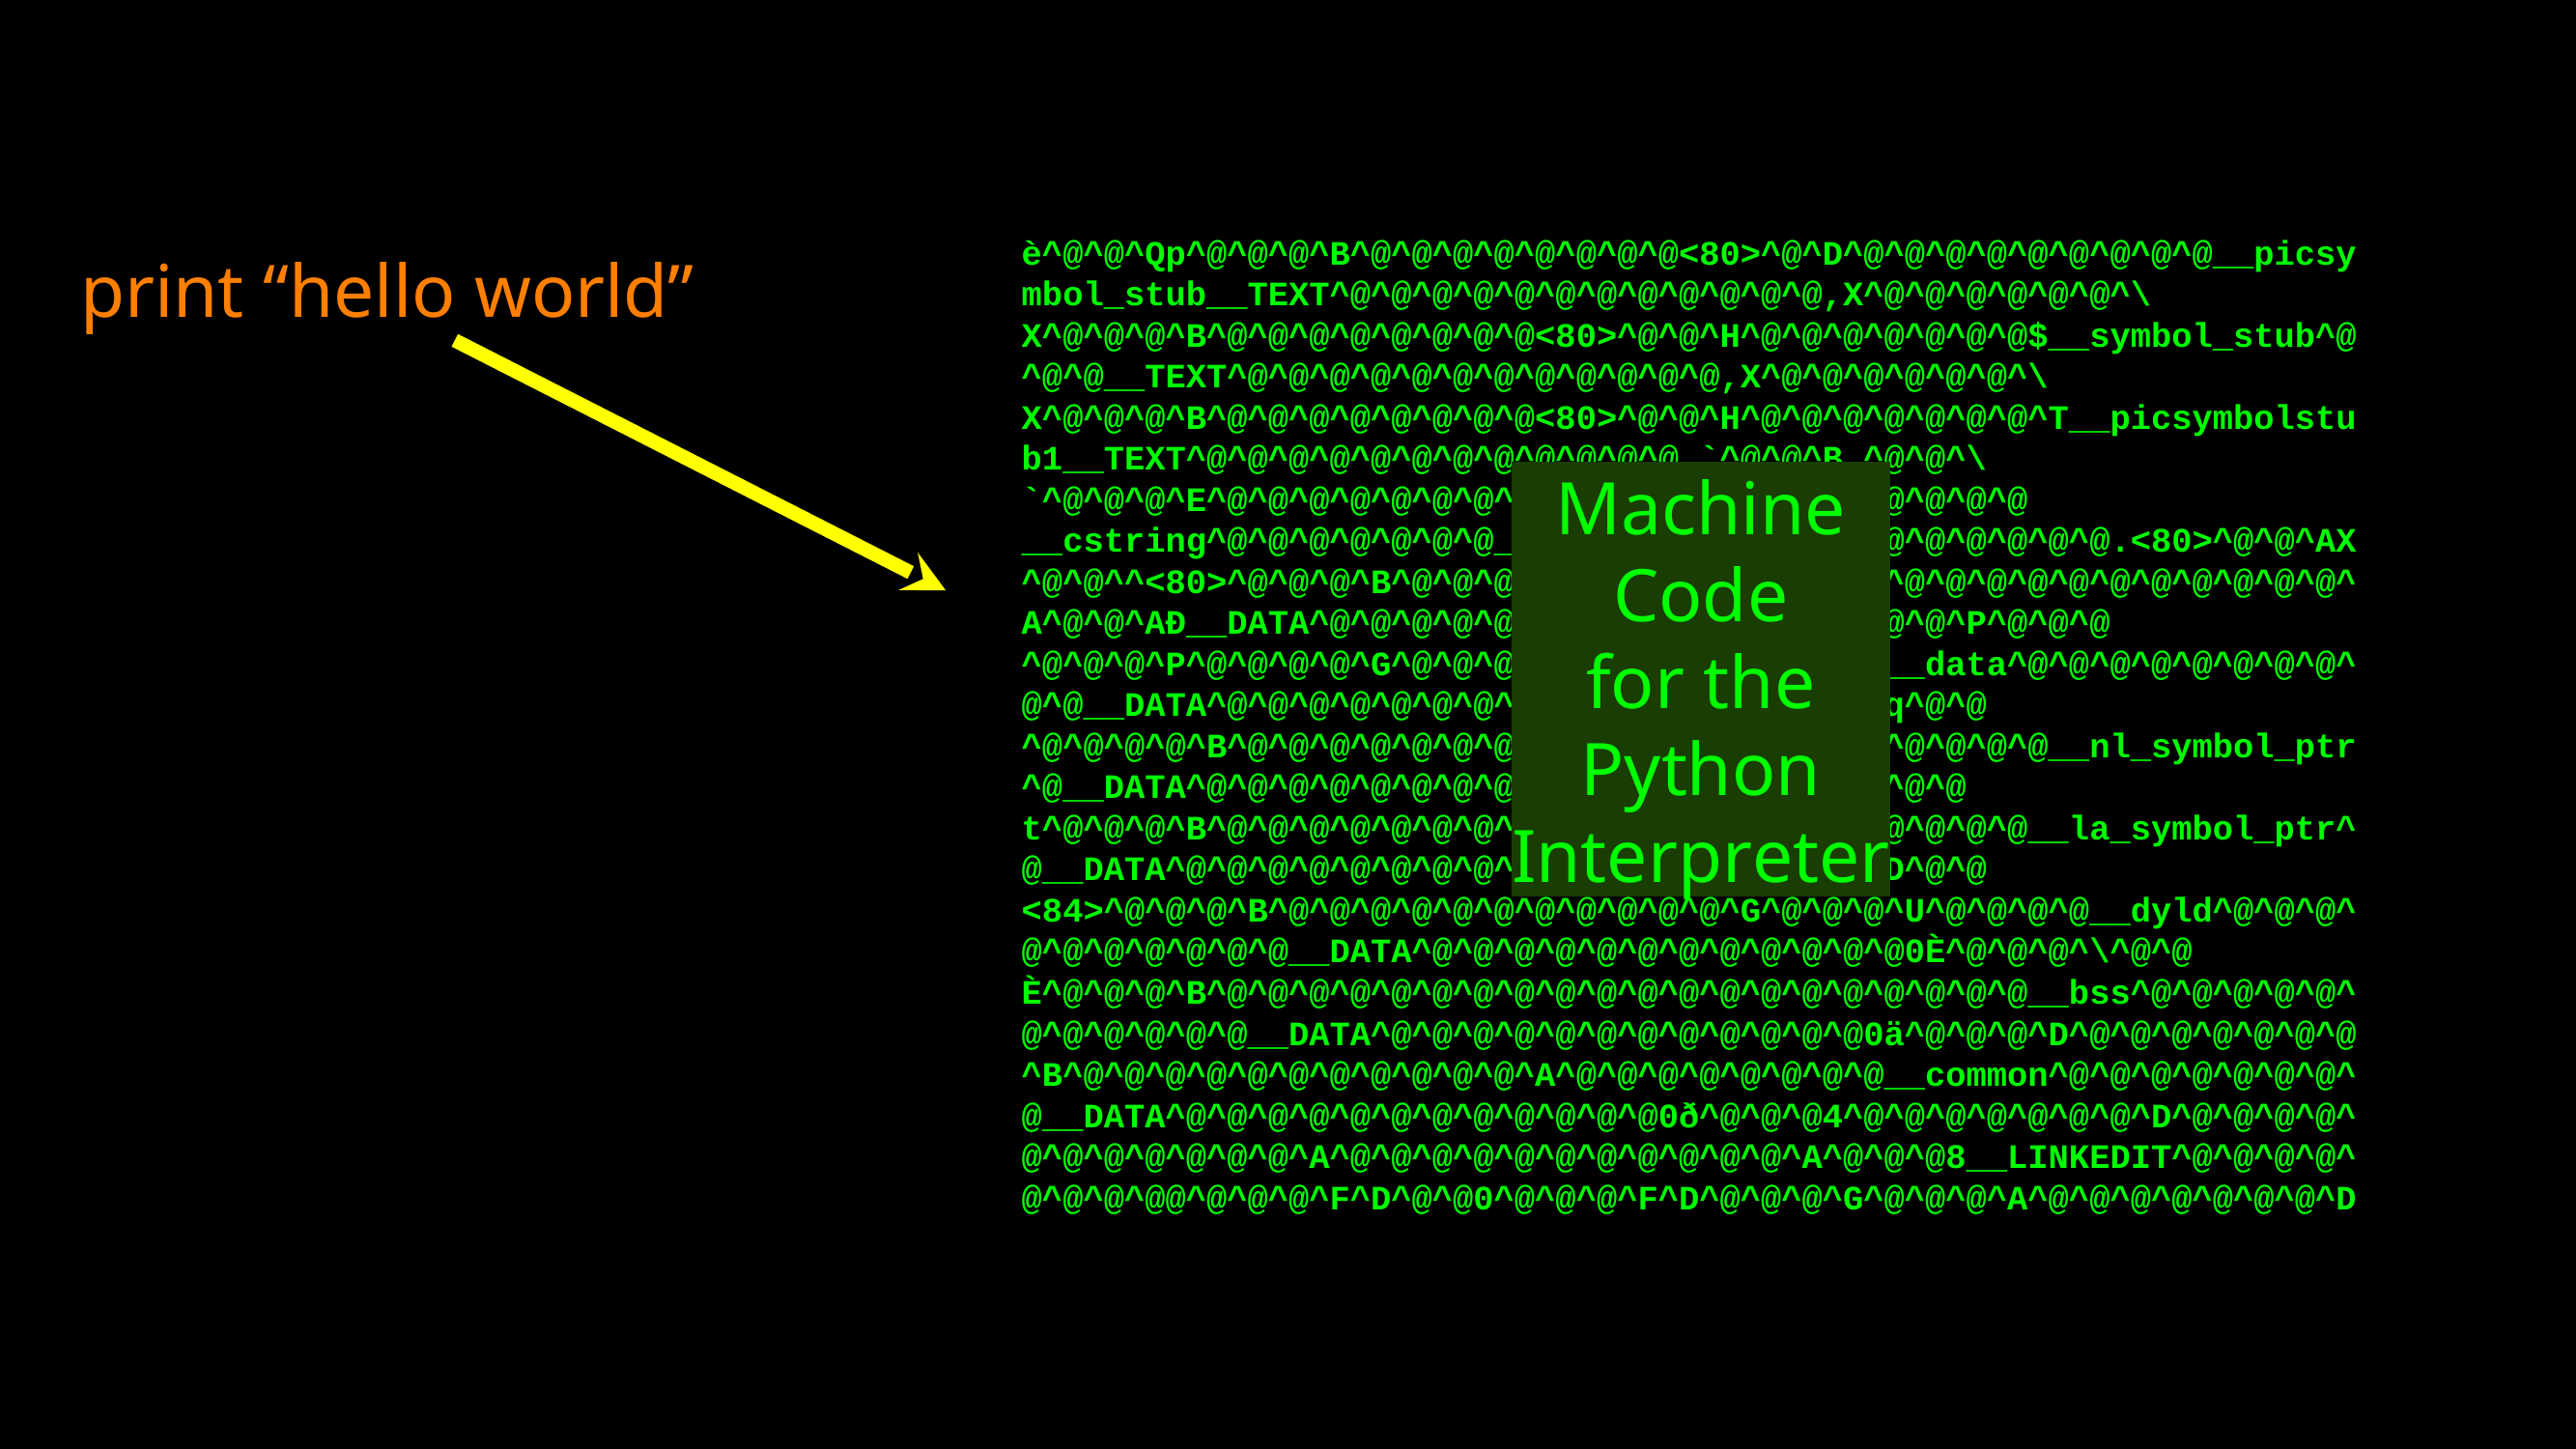

è^@^@^Qp^@^@^@^B^@^@^@^@^@^@^@^@<80>^@^D^@^@^@^@^@^@^@^@^@__picsymbol_stub__TEXT^@^@^@^@^@^@^@^@^@^@^@^@,X^@^@^@^@^@^@^\X^@^@^@^B^@^@^@^@^@^@^@^@<80>^@^@^H^@^@^@^@^@^@^@$__symbol_stub^@^@^@__TEXT^@^@^@^@^@^@^@^@^@^@^@^@,X^@^@^@^@^@^@^\X^@^@^@^B^@^@^@^@^@^@^@^@<80>^@^@^H^@^@^@^@^@^@^@^T__picsymbolstub1__TEXT^@^@^@^@^@^@^@^@^@^@^@^@,`^@^@^B ^@^@^\`^@^@^@^E^@^@^@^@^@^@^@^@<80>^@^D^H^@^@^@^@^@^@^@ __cstring^@^@^@^@^@^@^@__TEXT^@^@^@^@^@^@^@^@^@^@^@^@.<80>^@^@^AX^@^@^^<80>^@^@^@^B^@^@^@^@^@^@^@^@^@^@^@^B^@^@^@^@^@^@^@^@^@^@^@^A^@^@^AÐ__DATA^@^@^@^@^@^@^@^@^@^@^@^@0^@^@^@^P^@^@^@ ^@^@^@^P^@^@^@^@^G^@^@^@^C^@^@^@^F^@^@^@^@__data^@^@^@^@^@^@^@^@^@^@__DATA^@^@^@^@^@^@^@^@^@^@^@^@0^@^@^@^@q^@^@ ^@^@^@^@^B^@^@^@^@^@^@^@^@^@^@^@^@^@^@^@^@^@^@^@^@__nl_symbol_ptr^@__DATA^@^@^@^@^@^@^@^@^@^@^@^@0t^@^@^@^P^@^@ t^@^@^@^B^@^@^@^@^@^@^@^@^@^@^@^F^@^@^@^Q^@^@^@^@__la_symbol_ptr^@__DATA^@^@^@^@^@^@^@^@^@^@^@^@0<84>^@^@^@D^@^@ <84>^@^@^@^B^@^@^@^@^@^@^@^@^@^@^@^G^@^@^@^U^@^@^@^@__dyld^@^@^@^@^@^@^@^@^@^@__DATA^@^@^@^@^@^@^@^@^@^@^@^@0È^@^@^@^\^@^@ È^@^@^@^B^@^@^@^@^@^@^@^@^@^@^@^@^@^@^@^@^@^@^@^@__bss^@^@^@^@^@^@^@^@^@^@^@__DATA^@^@^@^@^@^@^@^@^@^@^@^@0ä^@^@^@^D^@^@^@^@^@^@^@^B^@^@^@^@^@^@^@^@^@^@^@^A^@^@^@^@^@^@^@^@__common^@^@^@^@^@^@^@^@__DATA^@^@^@^@^@^@^@^@^@^@^@^@0ð^@^@^@4^@^@^@^@^@^@^@^D^@^@^@^@^@^@^@^@^@^@^@^A^@^@^@^@^@^@^@^@^@^@^@^A^@^@^@8__LINKEDIT^@^@^@^@^@^@^@^@@^@^@^@^F^D^@^@0^@^@^@^F^D^@^@^@^G^@^@^@^A^@^@^@^@^@^@^@^D
print “hello world”
Machine
Code
for the
Python
Interpreter